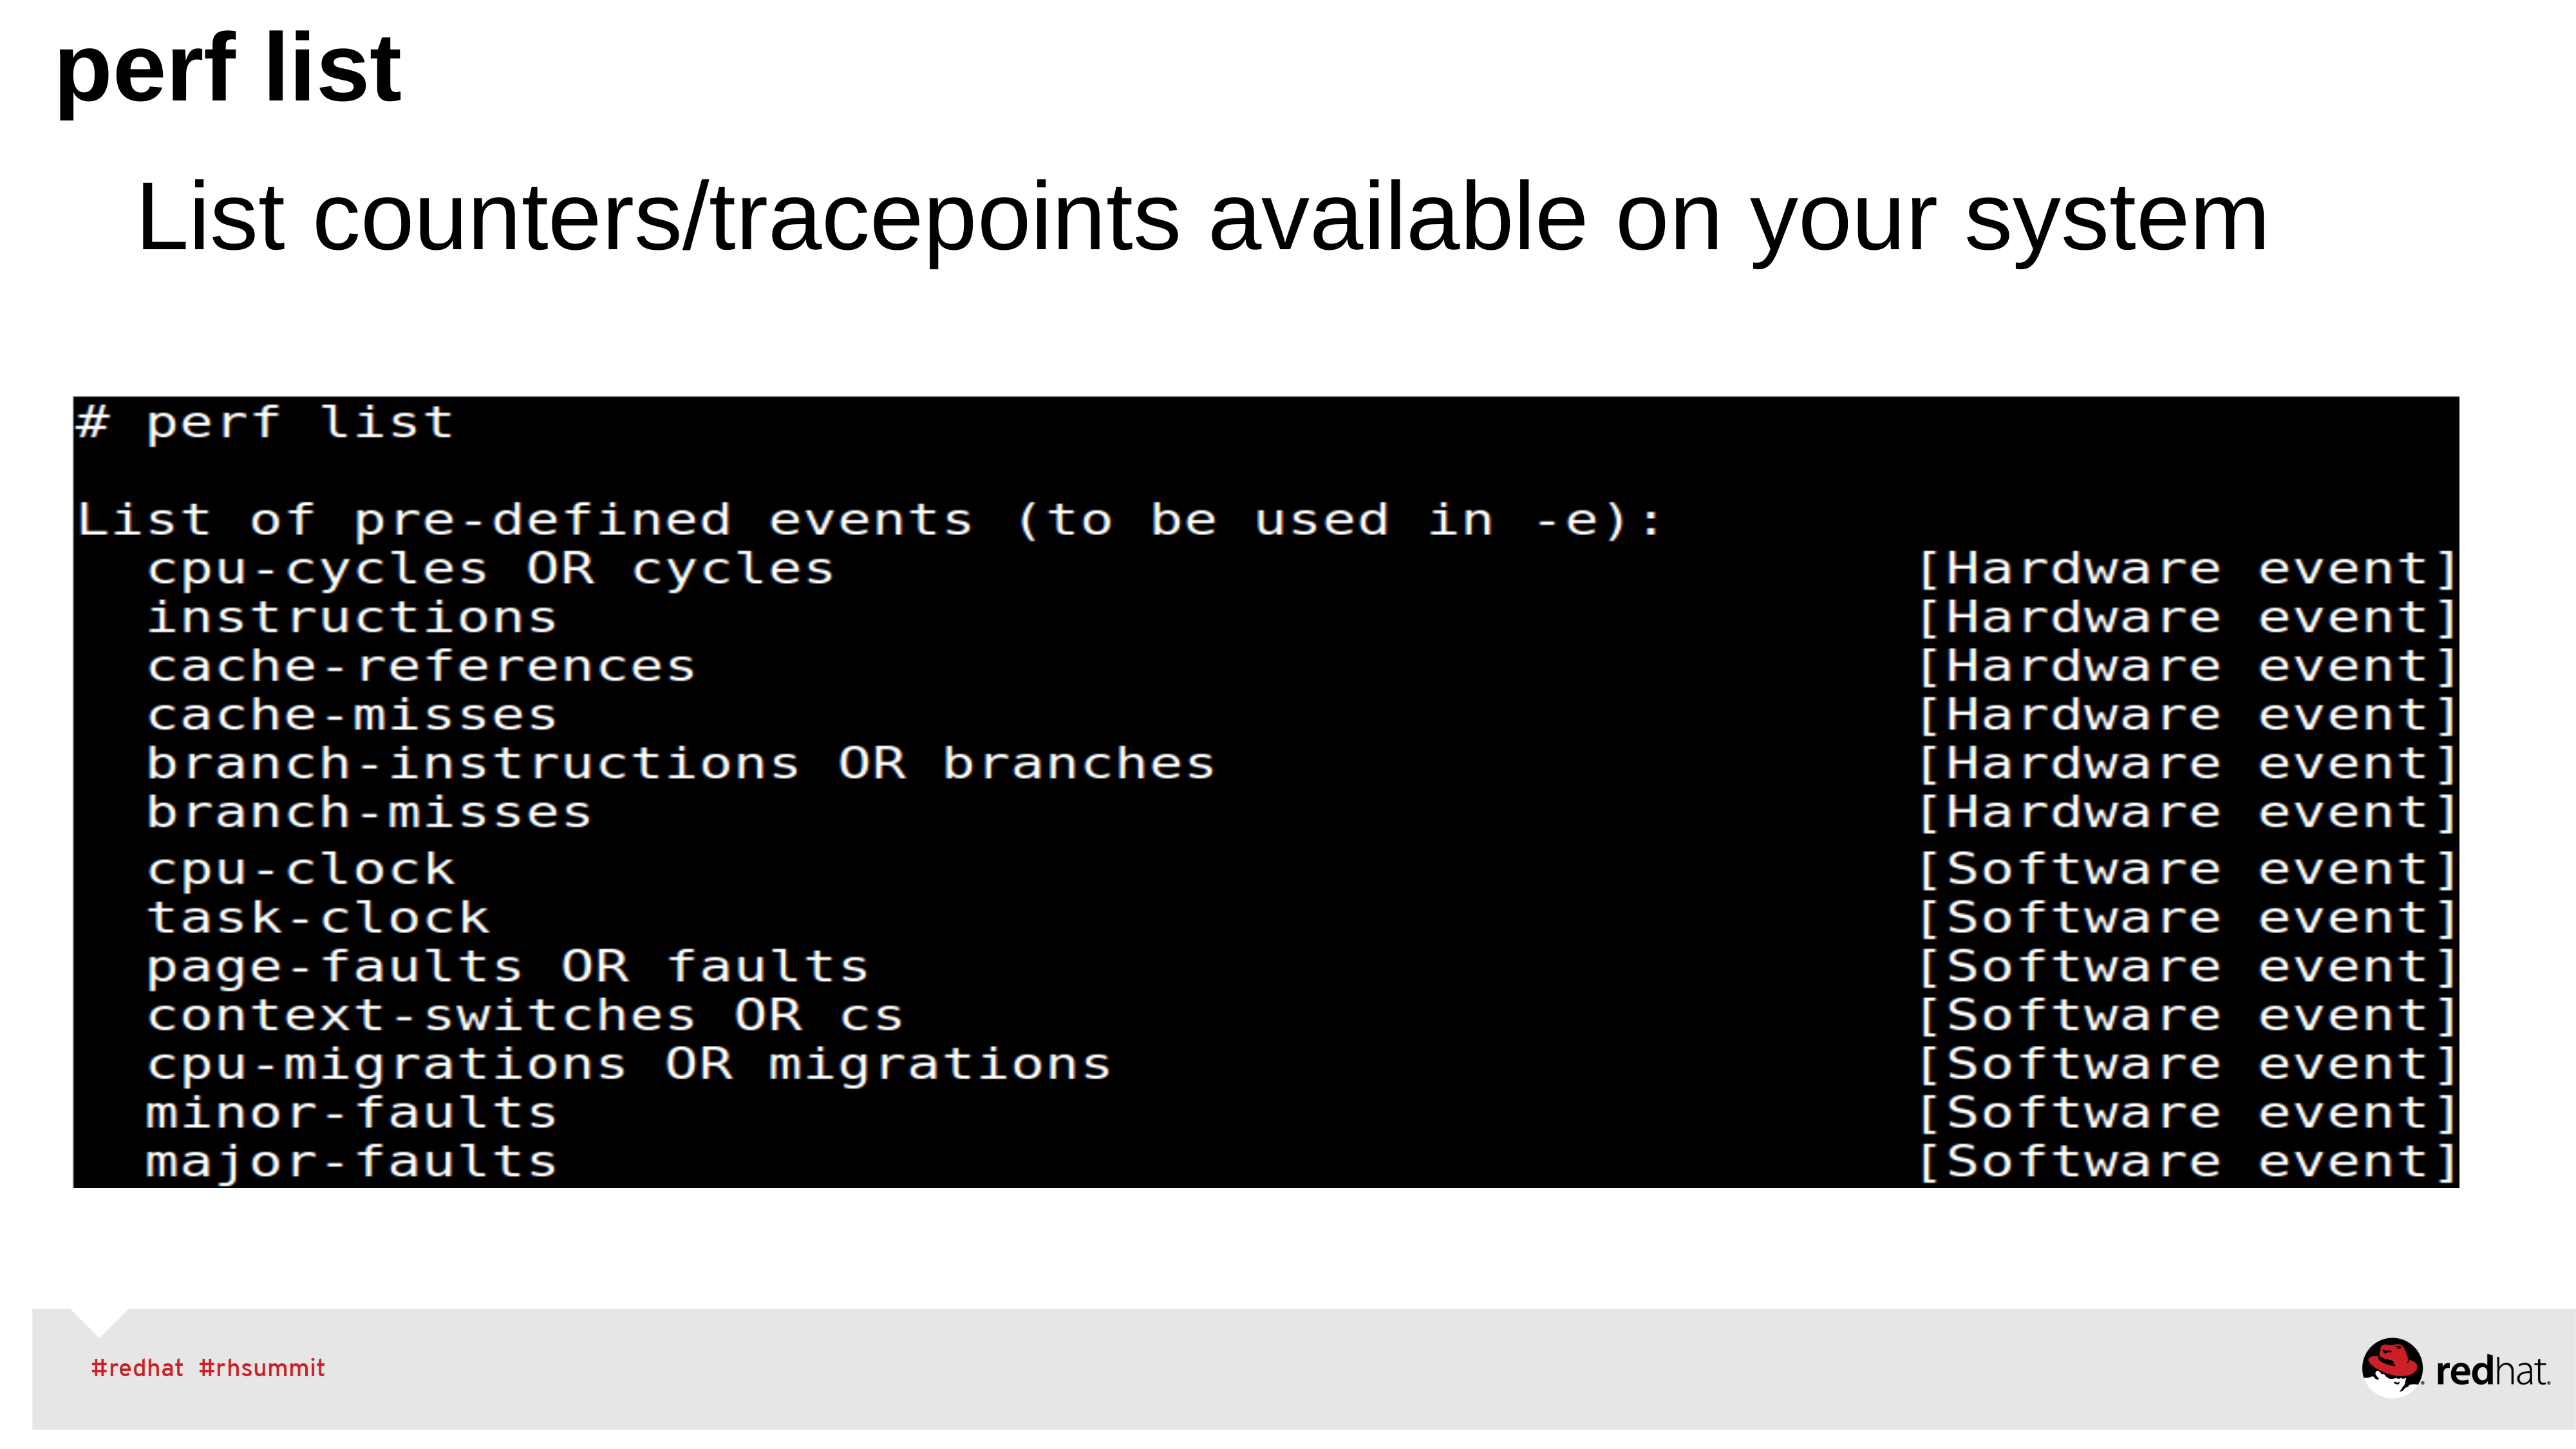

# perf list
List counters/tracepoints available on your system